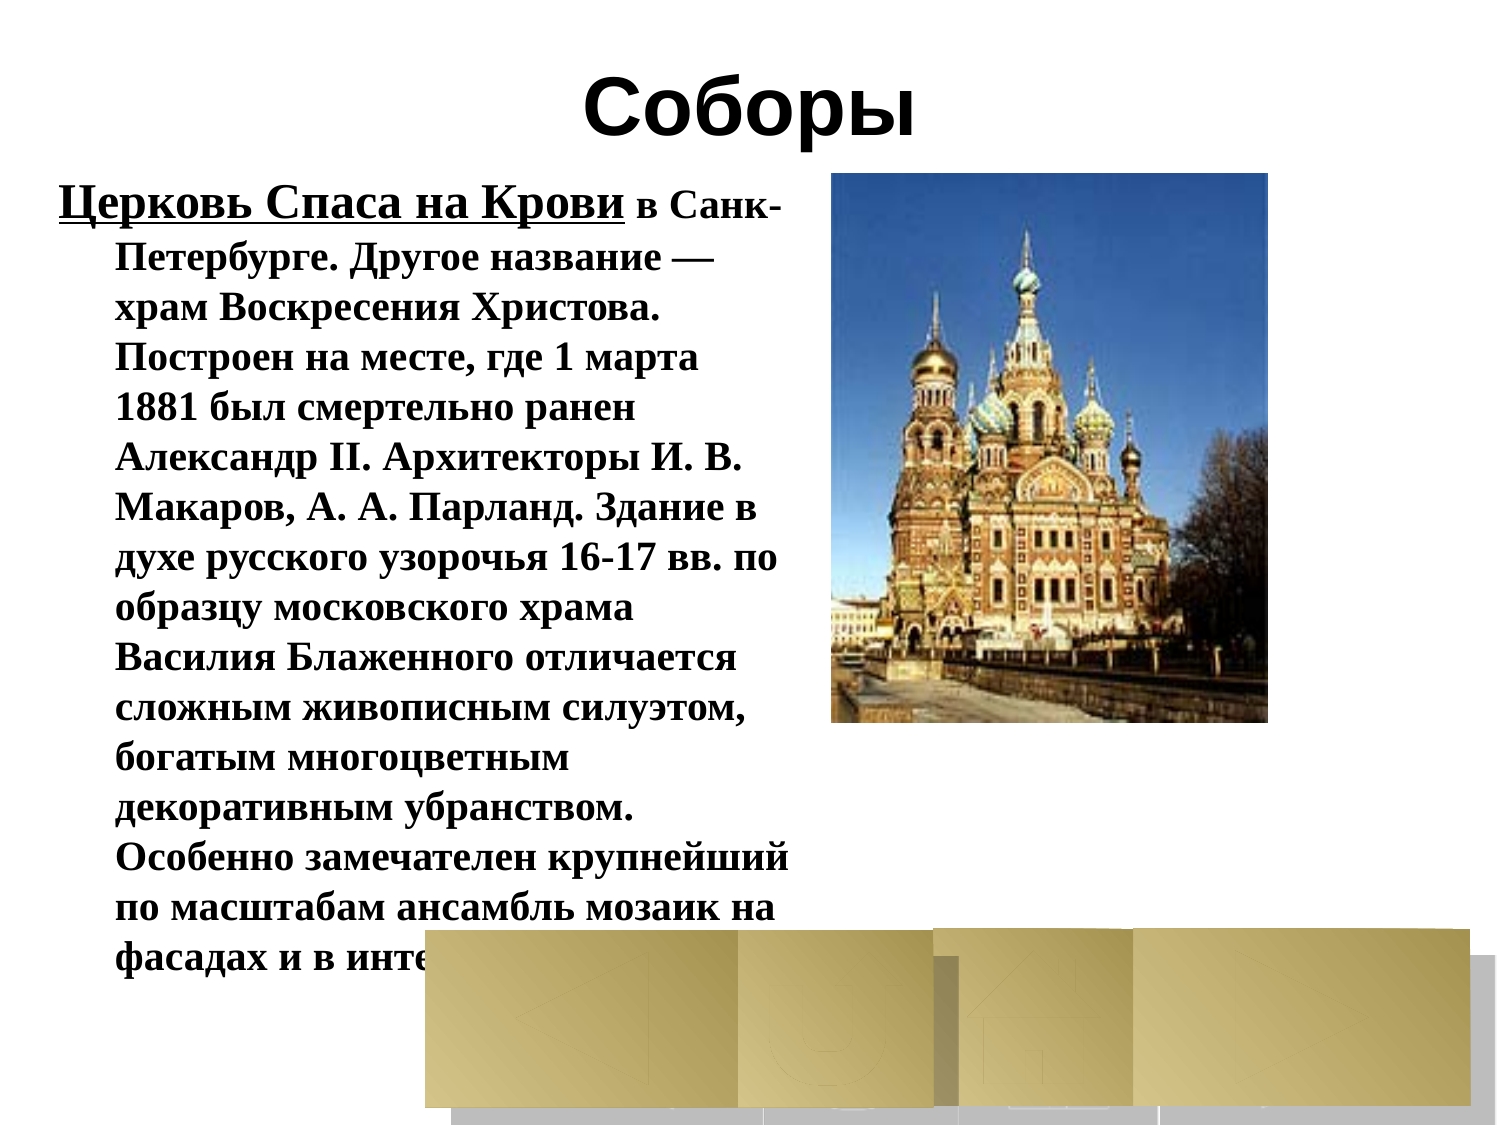

# Соборы
Церковь Спаса на Крови в Санк-Петербурге. Другое название — храм Воскресения Христова. Построен на месте, где 1 марта 1881 был смертельно ранен Александр II. Архитекторы И. В. Макаров, А. А. Парланд. Здание в духе русского узорочья 16-17 вв. по образцу московского храма Василия Блаженного отличается сложным живописным силуэтом, богатым многоцветным декоративным убранством. Особенно замечателен крупнейший по масштабам ансамбль мозаик на фасадах и в интерьере.